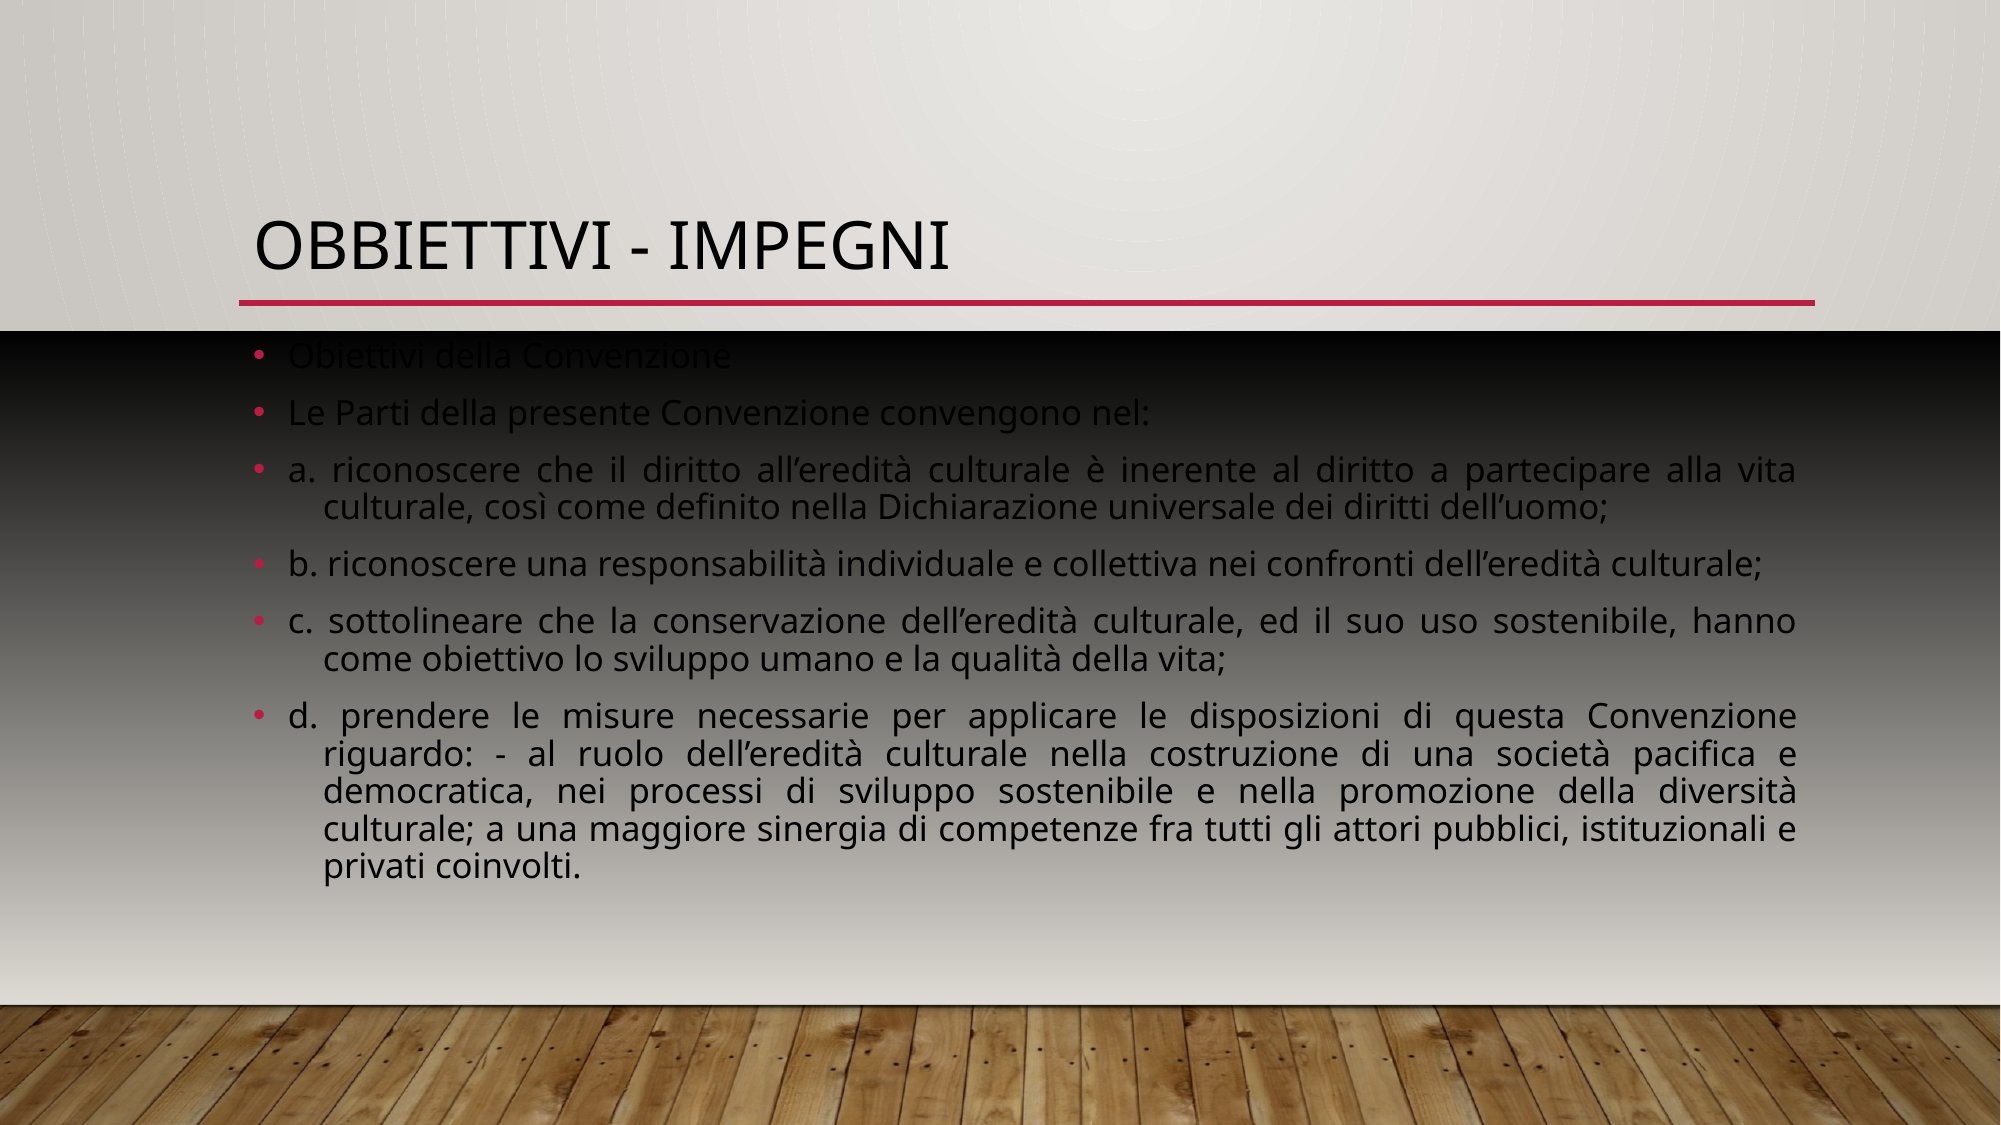

# Obbiettivi - impegni
Obiettivi della Convenzione
Le Parti della presente Convenzione convengono nel:
a. riconoscere che il diritto all’eredità culturale è inerente al diritto a partecipare alla vita culturale, così come definito nella Dichiarazione universale dei diritti dell’uomo;
b. riconoscere una responsabilità individuale e collettiva nei confronti dell’eredità culturale;
c. sottolineare che la conservazione dell’eredità culturale, ed il suo uso sostenibile, hanno come obiettivo lo sviluppo umano e la qualità della vita;
d. prendere le misure necessarie per applicare le disposizioni di questa Convenzione riguardo: - al ruolo dell’eredità culturale nella costruzione di una società pacifica e democratica, nei processi di sviluppo sostenibile e nella promozione della diversità culturale; a una maggiore sinergia di competenze fra tutti gli attori pubblici, istituzionali e privati coinvolti.